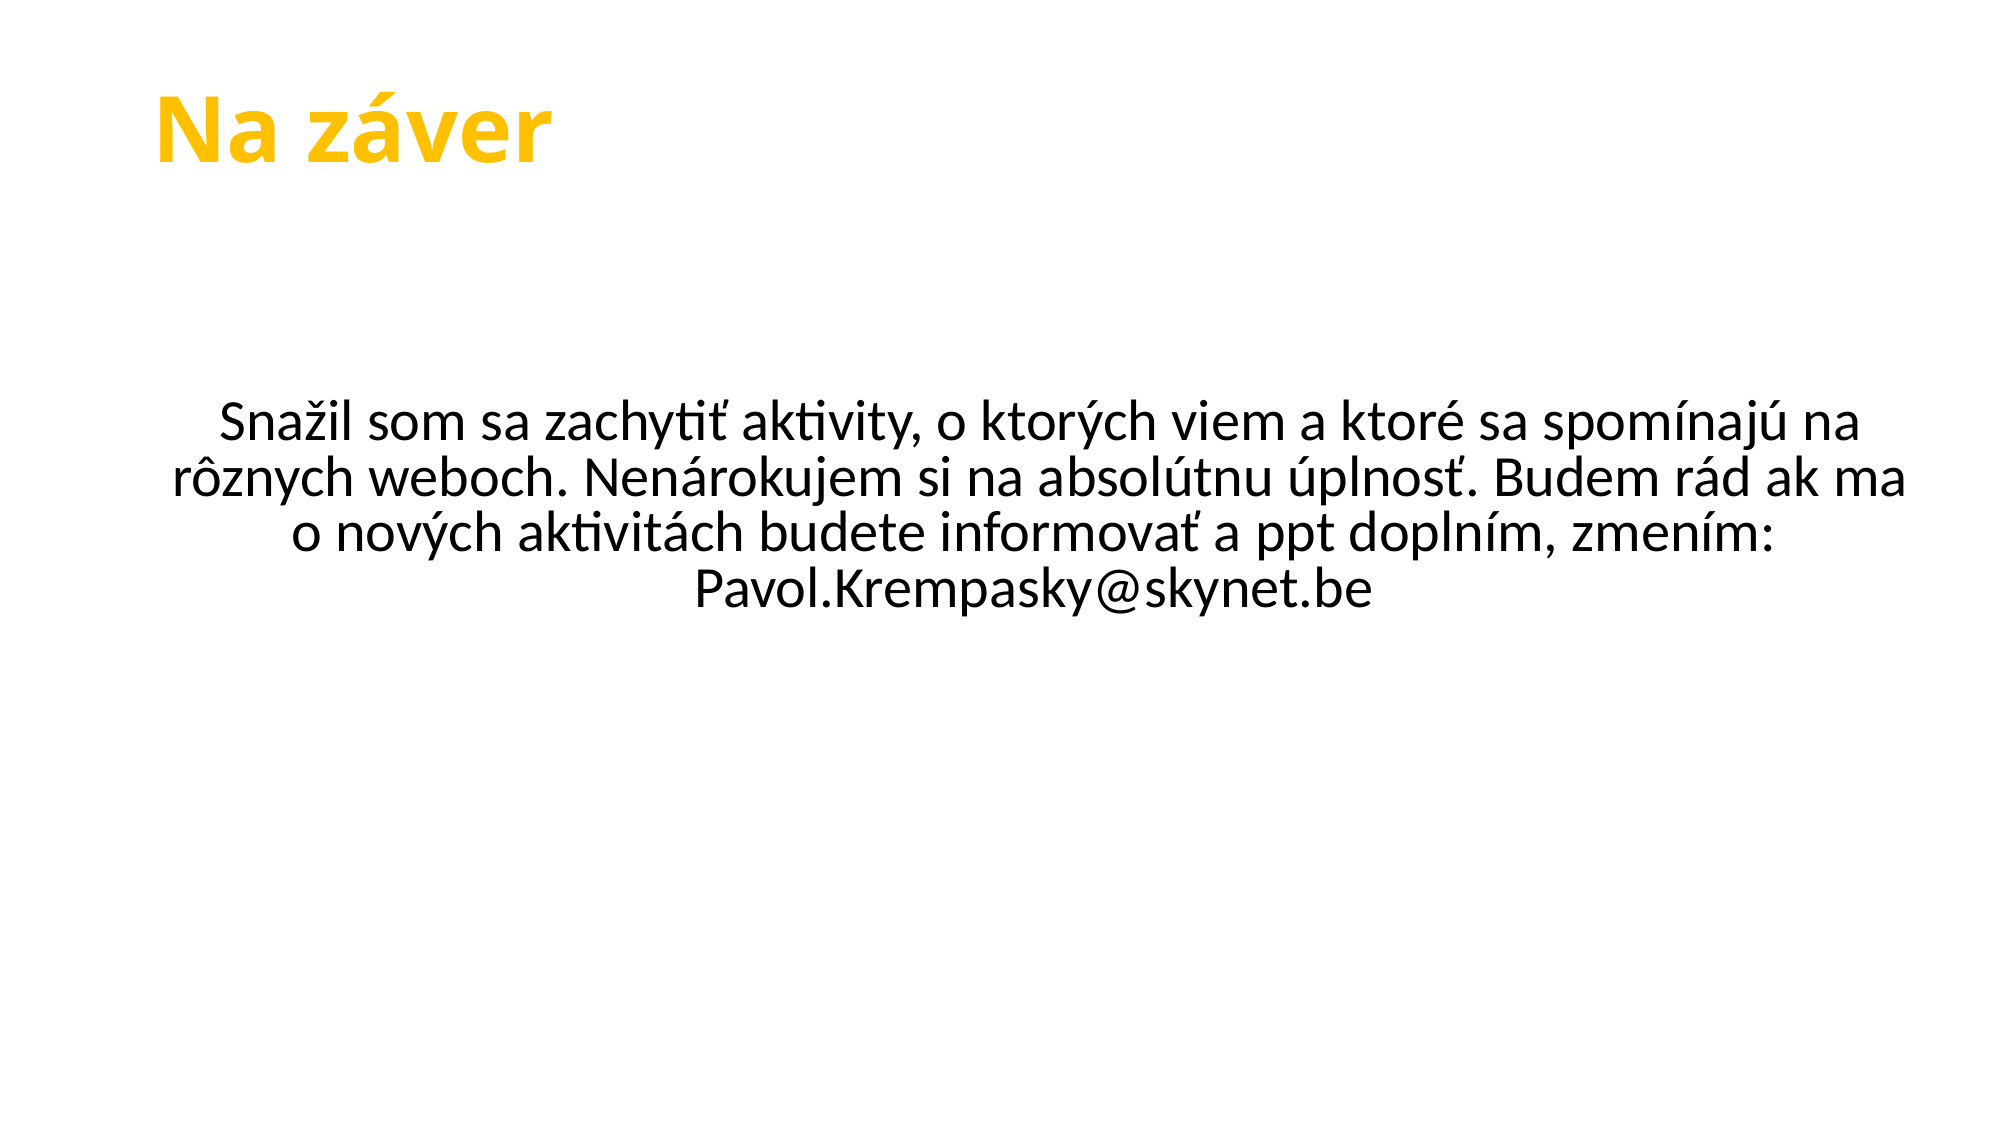

# Na záver
Snažil som sa zachytiť aktivity, o ktorých viem a ktoré sa spomínajú na rôznych weboch. Nenárokujem si na absolútnu úplnosť. Budem rád ak ma o nových aktivitách budete informovať a ppt doplním, zmením: Pavol.Krempasky@skynet.be